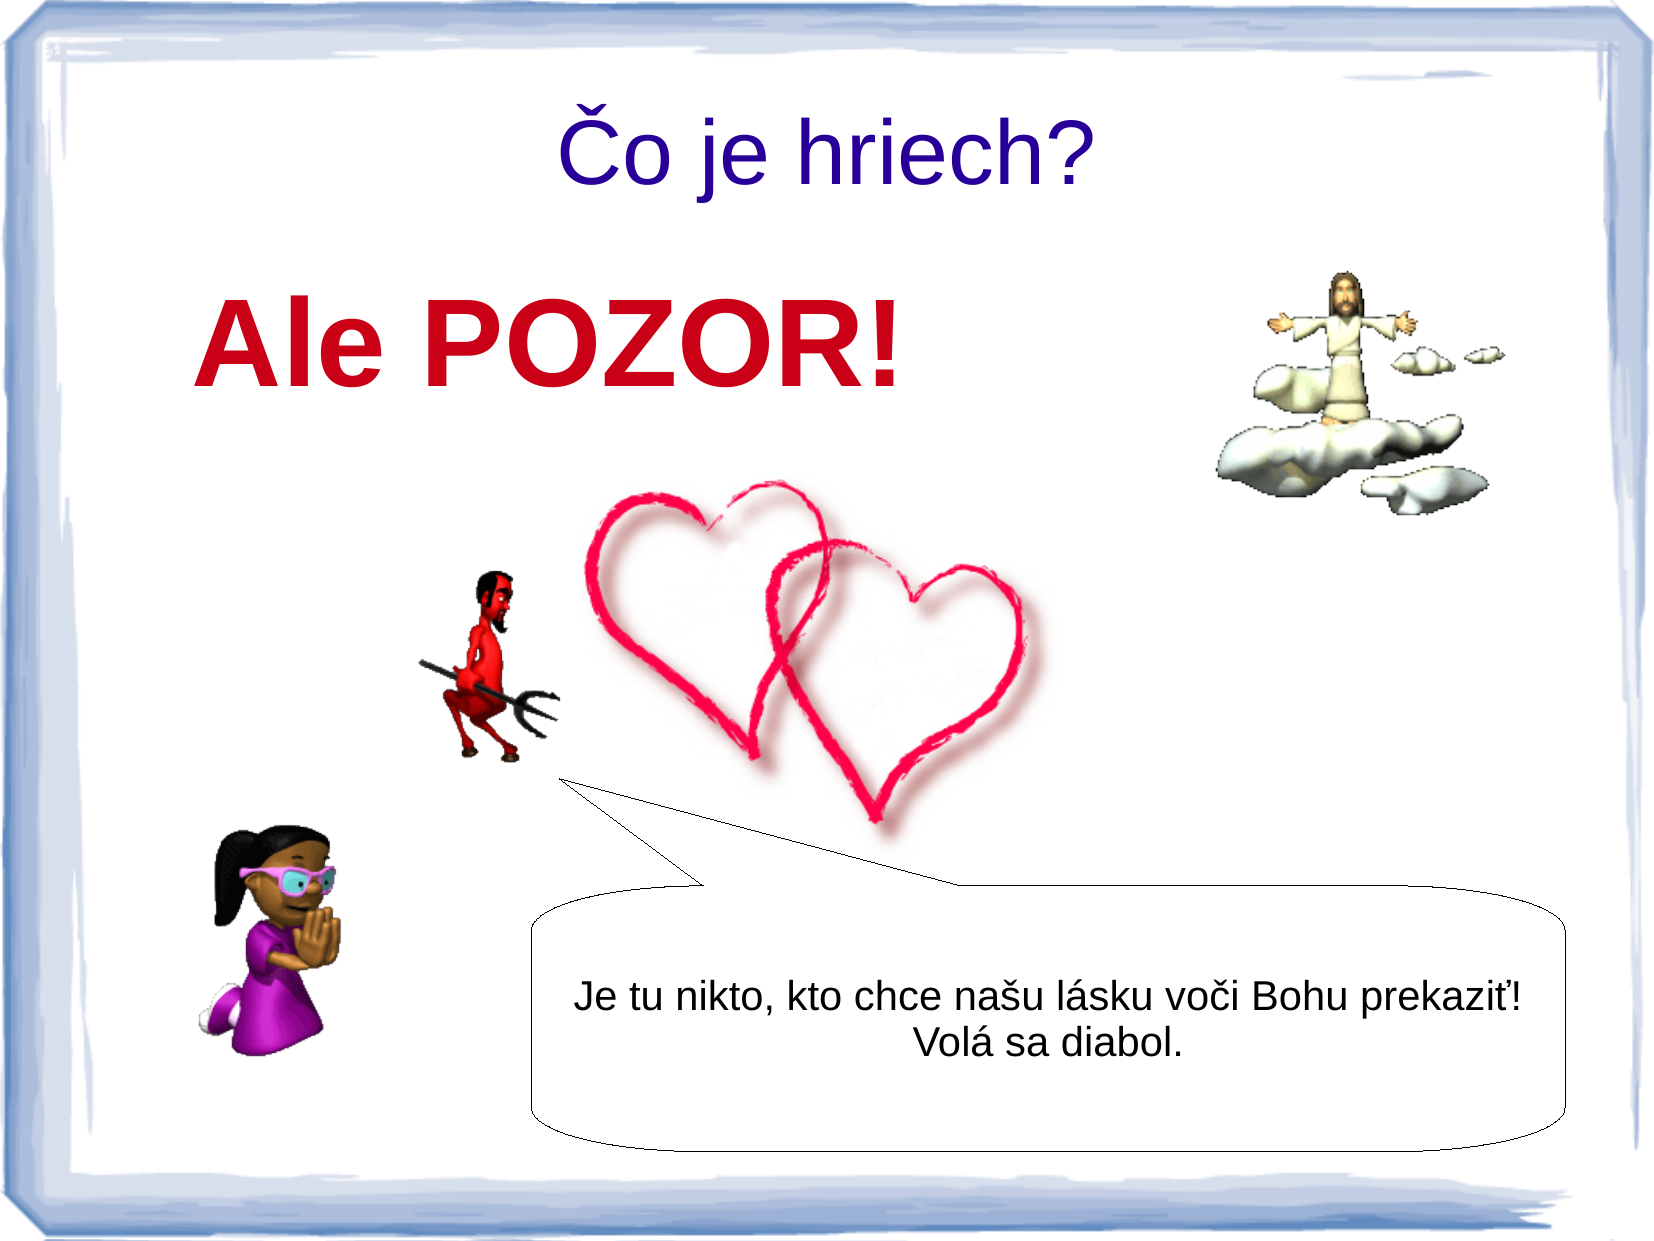

# Čo je hriech?
Ale POZOR!
Je tu nikto, kto chce našu lásku voči Bohu prekaziť!
Volá sa diabol.